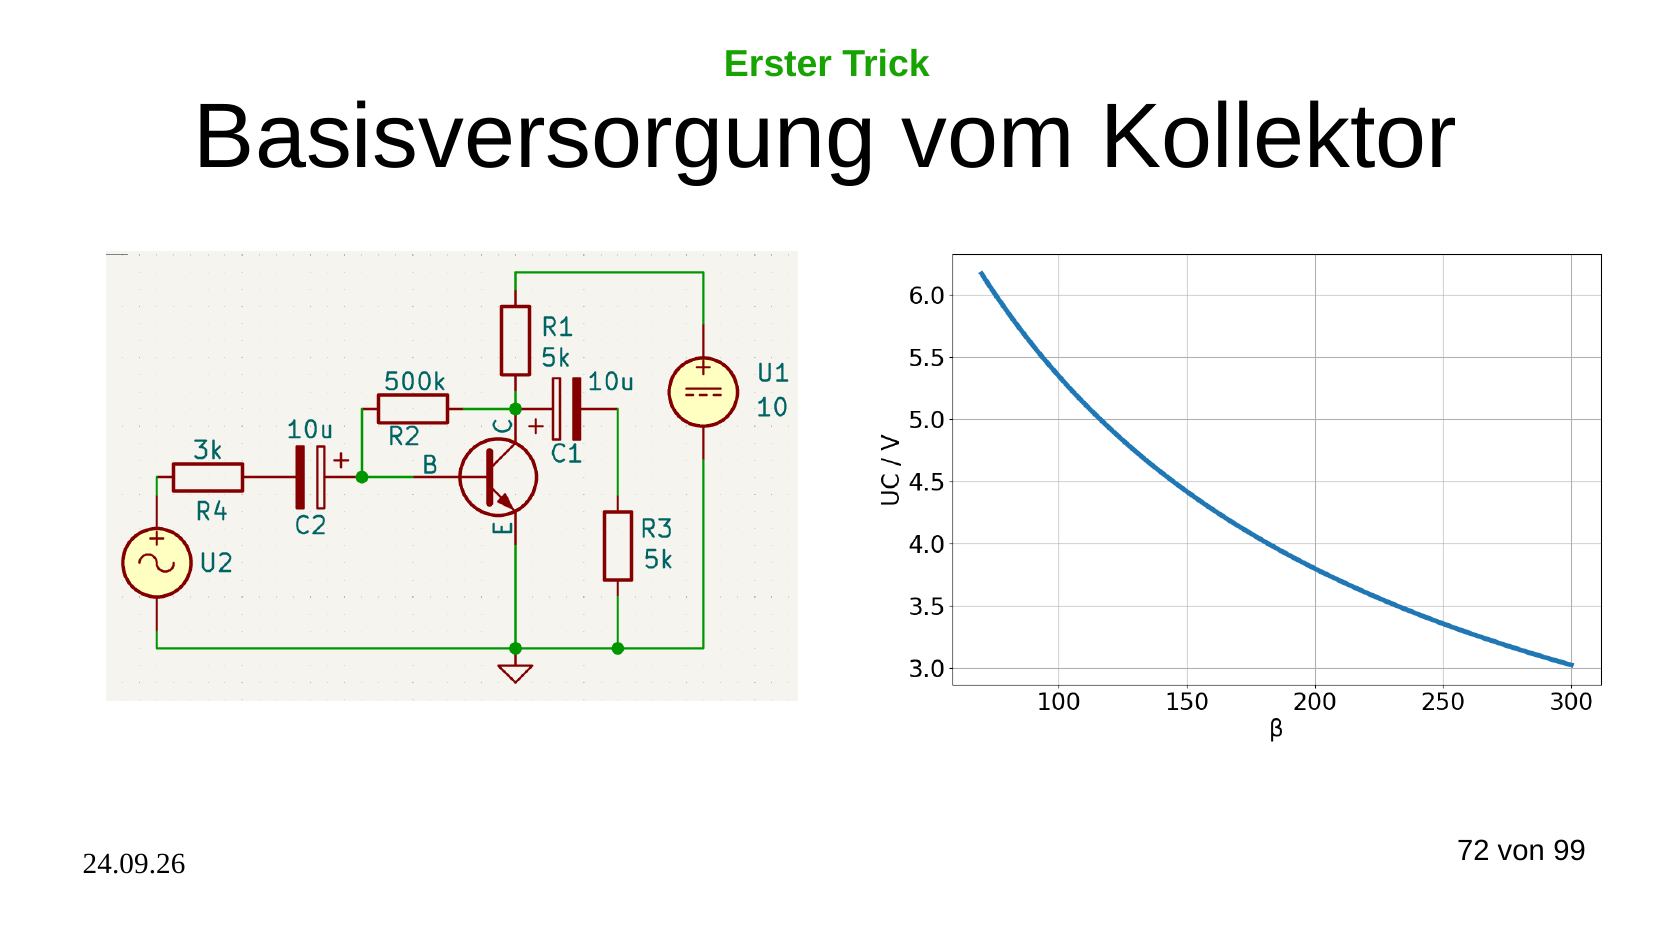

# Erster Trick Basisversorgung vom Kollektor
72